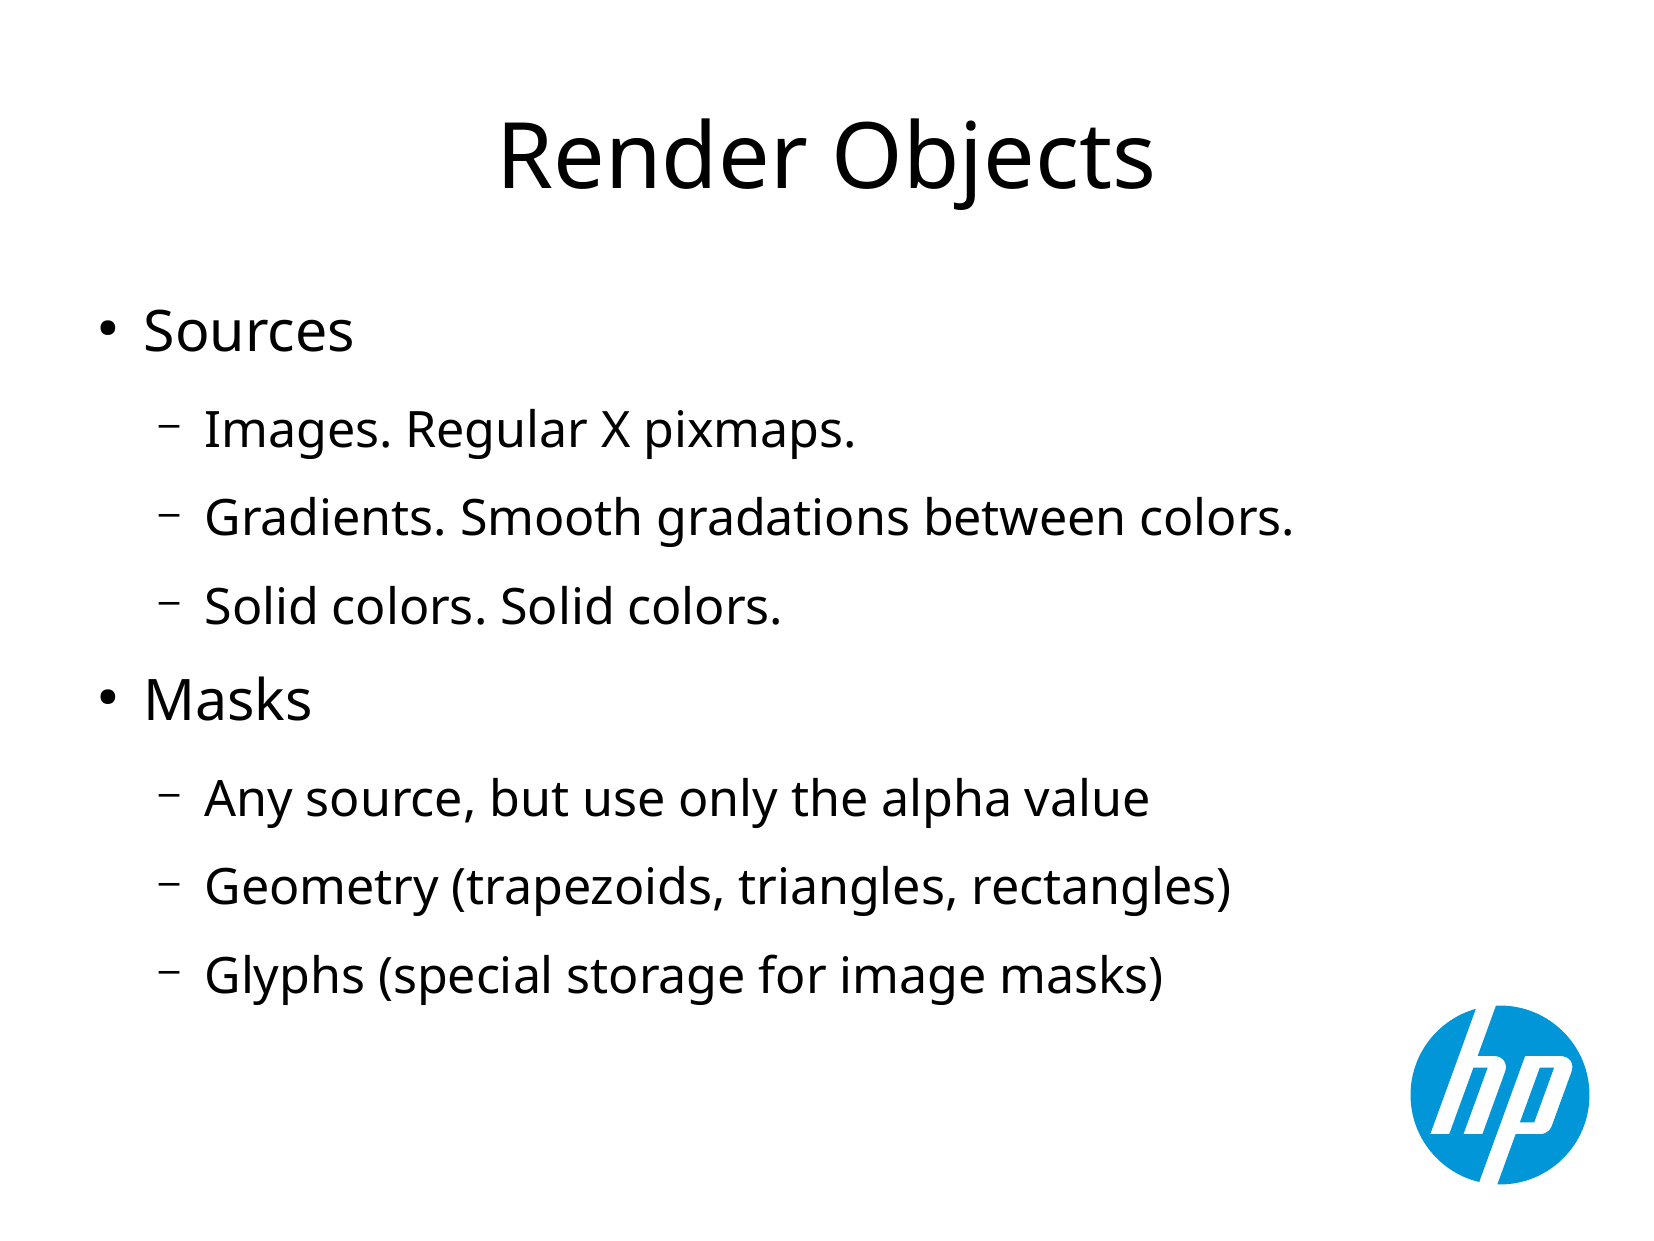

# Render Objects
Sources
Images. Regular X pixmaps.
Gradients. Smooth gradations between colors.
Solid colors. Solid colors.
Masks
Any source, but use only the alpha value
Geometry (trapezoids, triangles, rectangles)
Glyphs (special storage for image masks)